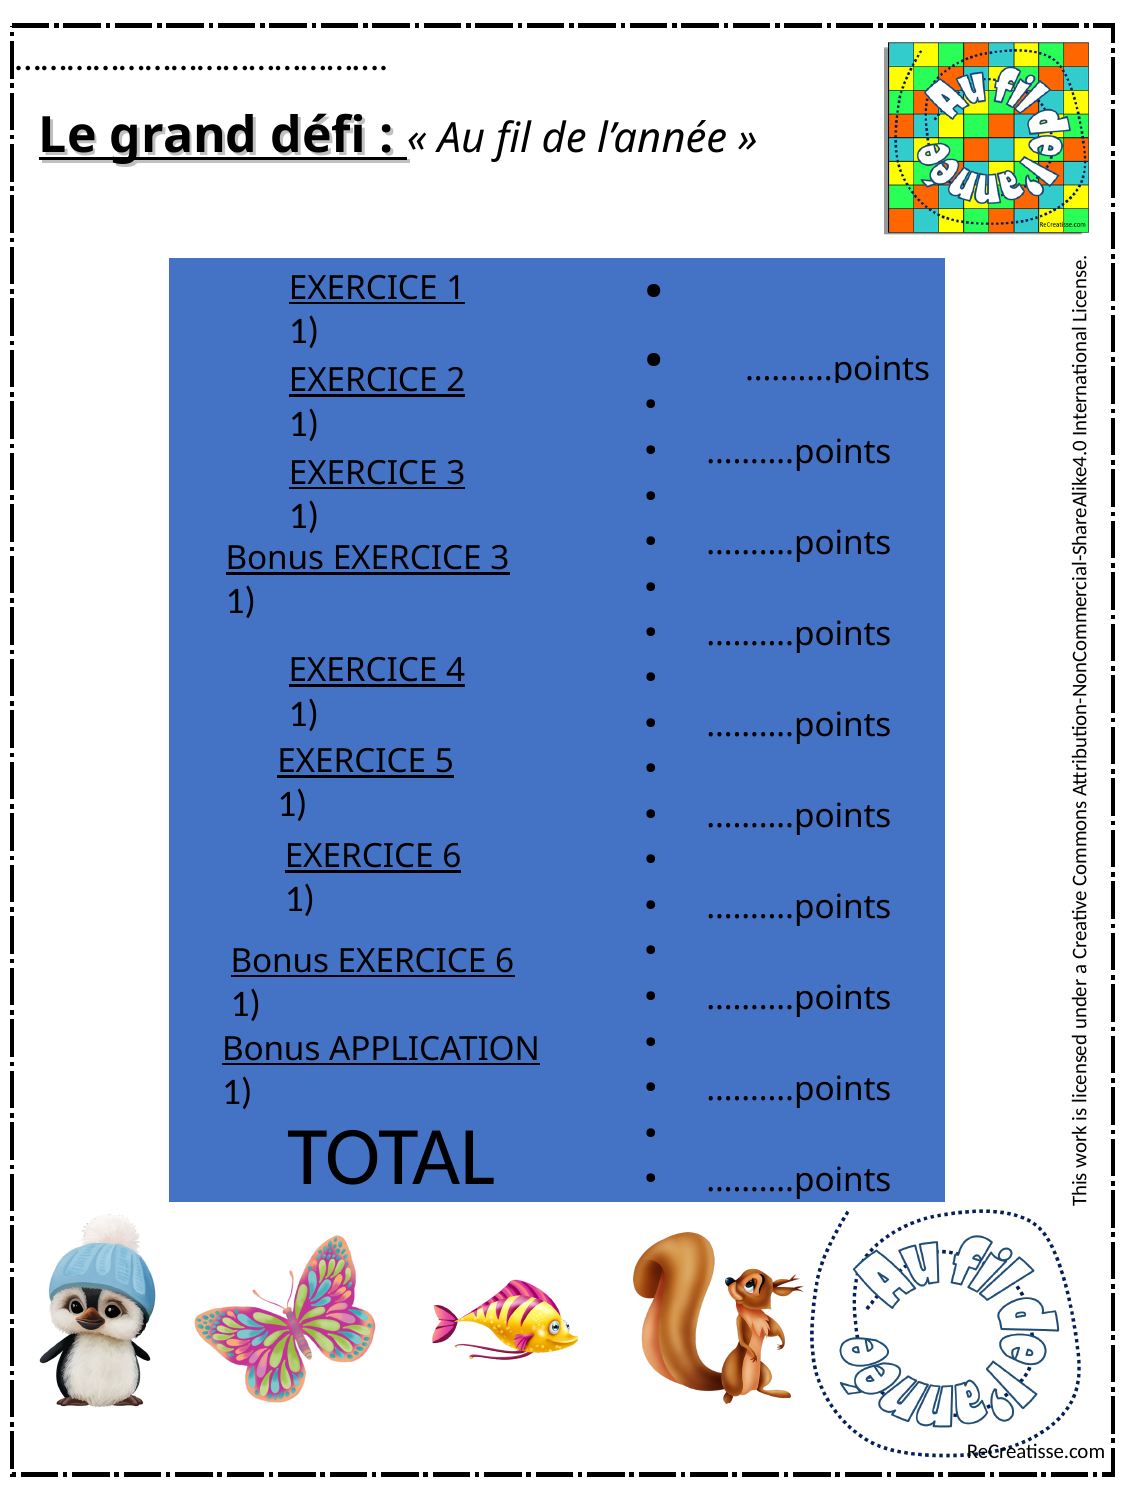

…………………………………….
Le grand défi : « Au fil de l’année »
| | ……….points |
| --- | --- |
| | ……….points |
| | ……….points |
| | ……….points |
| | ……….points |
| | ……….points |
| | ……….points |
| | ……….points |
| | ……….points |
| | ……….points |
EXERCICE 1
EXERCICE 2
EXERCICE 3
Bonus EXERCICE 3
EXERCICE 4
This work is licensed under a Creative Commons Attribution-NonCommercial-ShareAlike4.0 International License.
EXERCICE 5
EXERCICE 6
Bonus EXERCICE 6
Bonus APPLICATION
TOTAL
ReCreatisse.com